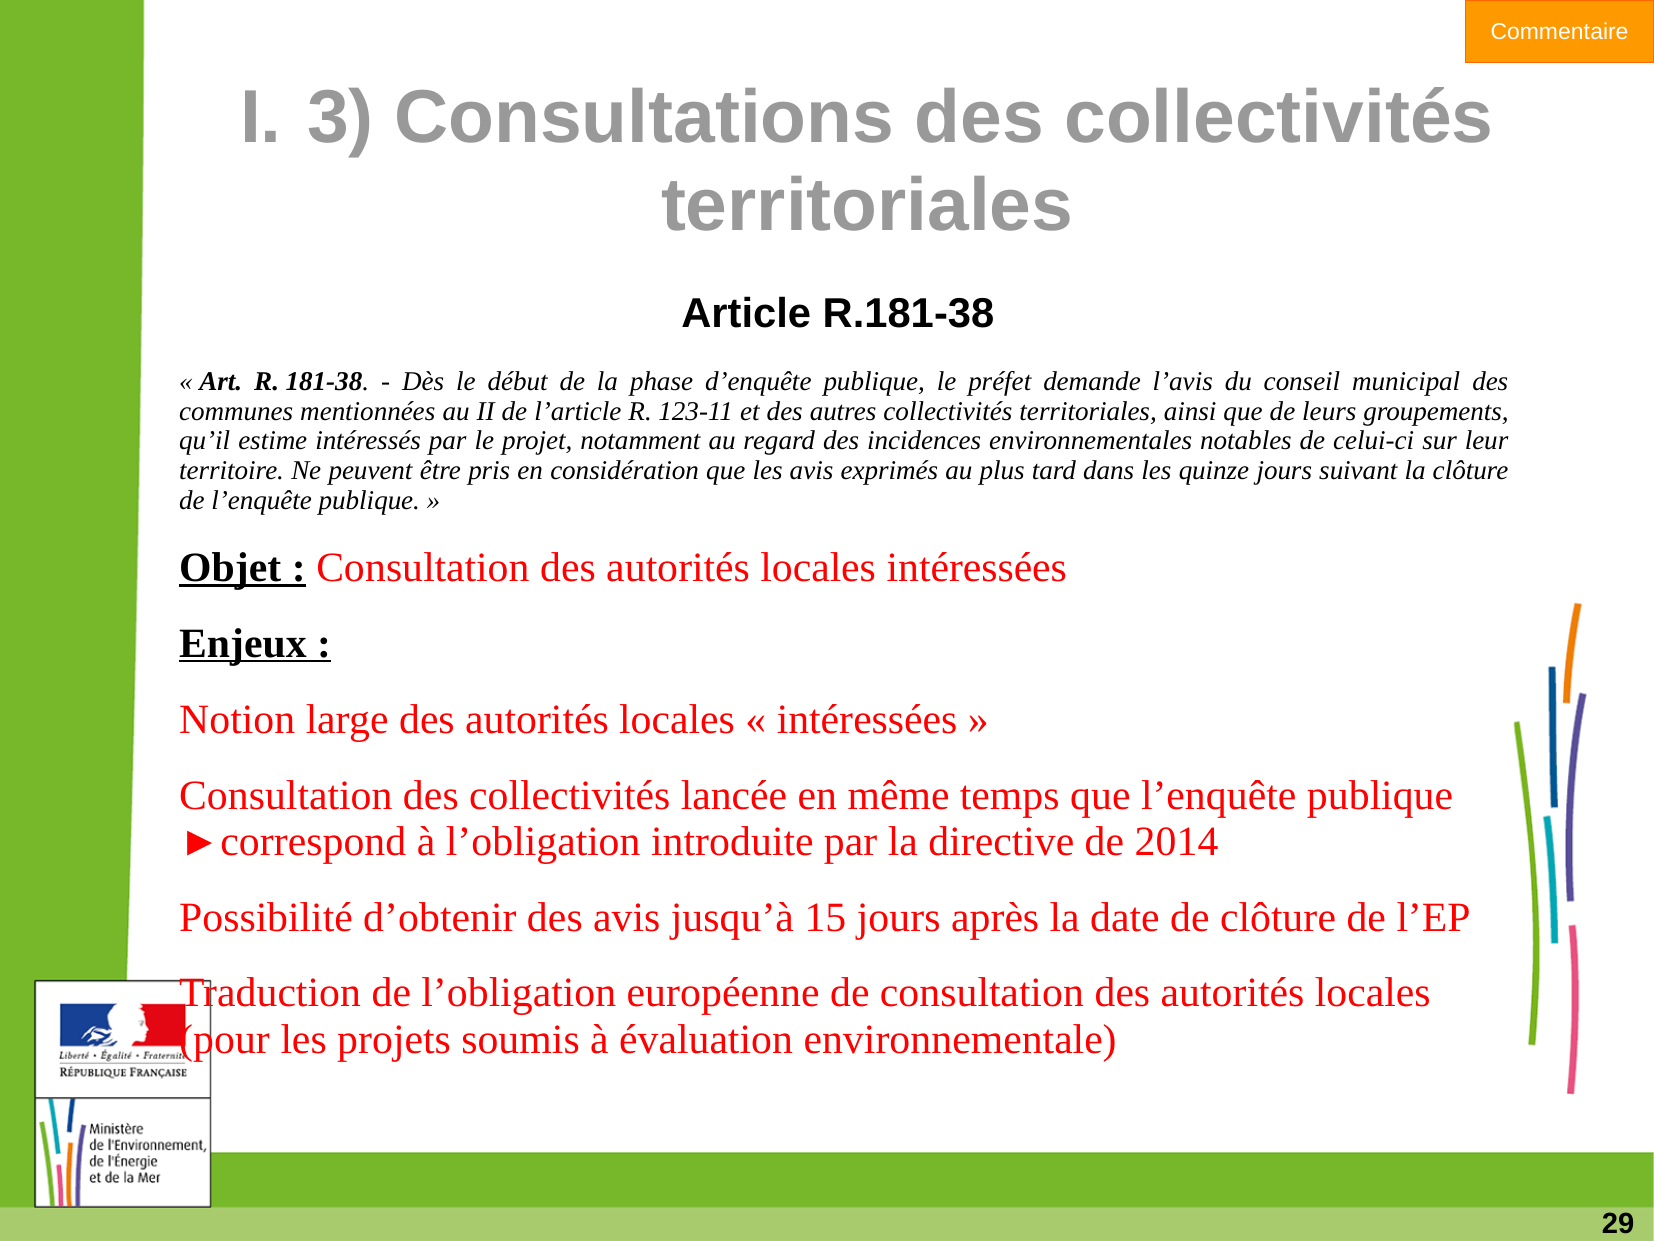

Commentaire
# I. 3) Consultations des collectivités territoriales
Article R.181-38
« Art. R. 181-38. - Dès le début de la phase d’enquête publique, le préfet demande l’avis du conseil municipal des communes mentionnées au II de l’article R. 123-11 et des autres collectivités territoriales, ainsi que de leurs groupements, qu’il estime intéressés par le projet, notamment au regard des incidences environnementales notables de celui-ci sur leur territoire. Ne peuvent être pris en considération que les avis exprimés au plus tard dans les quinze jours suivant la clôture de l’enquête publique. »
Objet : Consultation des autorités locales intéressées
Enjeux :
Notion large des autorités locales « intéressées »
Consultation des collectivités lancée en même temps que l’enquête publique
►correspond à l’obligation introduite par la directive de 2014
Possibilité d’obtenir des avis jusqu’à 15 jours après la date de clôture de l’EP
Traduction de l’obligation européenne de consultation des autorités locales (pour les projets soumis à évaluation environnementale)